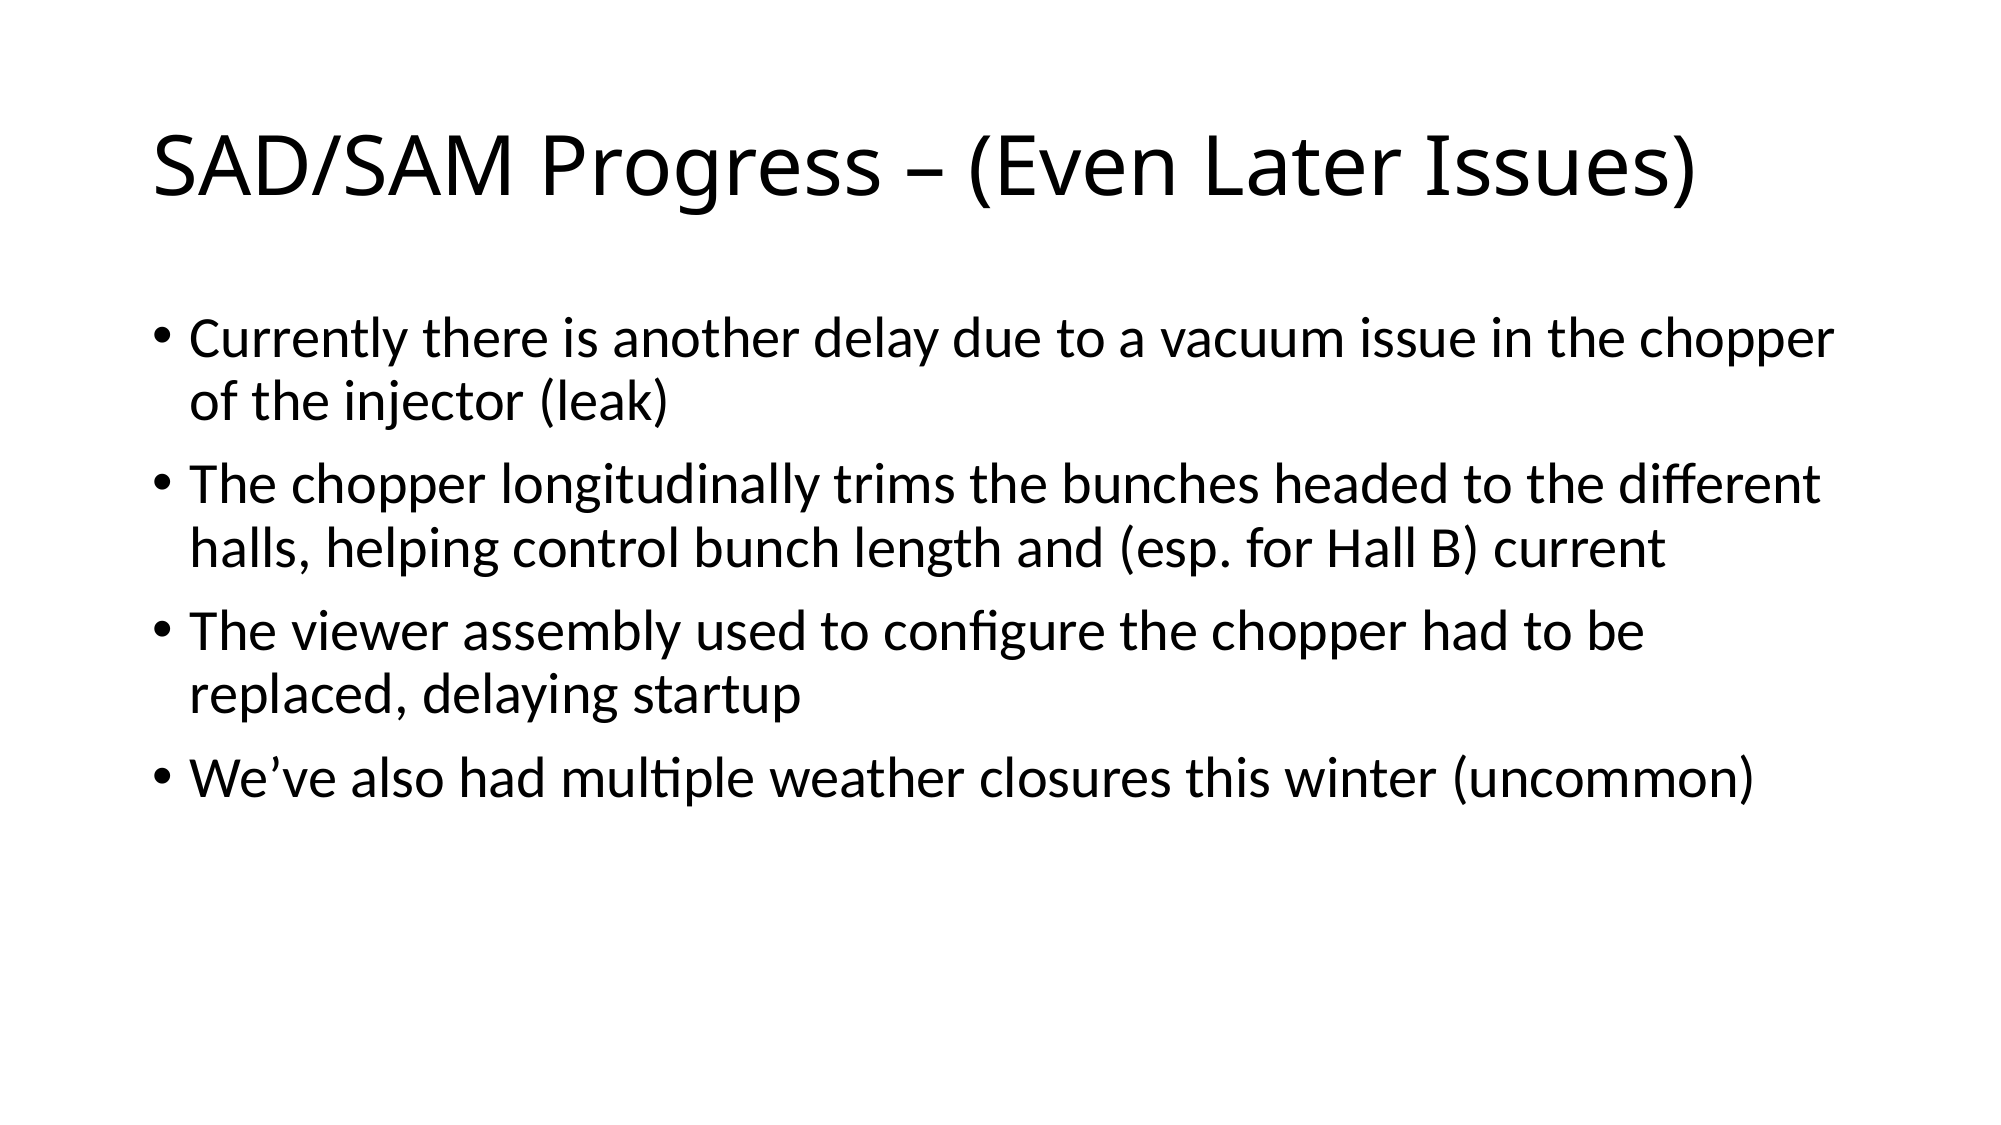

# SAD/SAM Progress – (Even Later Issues)
Currently there is another delay due to a vacuum issue in the chopper of the injector (leak)
The chopper longitudinally trims the bunches headed to the different halls, helping control bunch length and (esp. for Hall B) current
The viewer assembly used to configure the chopper had to be replaced, delaying startup
We’ve also had multiple weather closures this winter (uncommon)